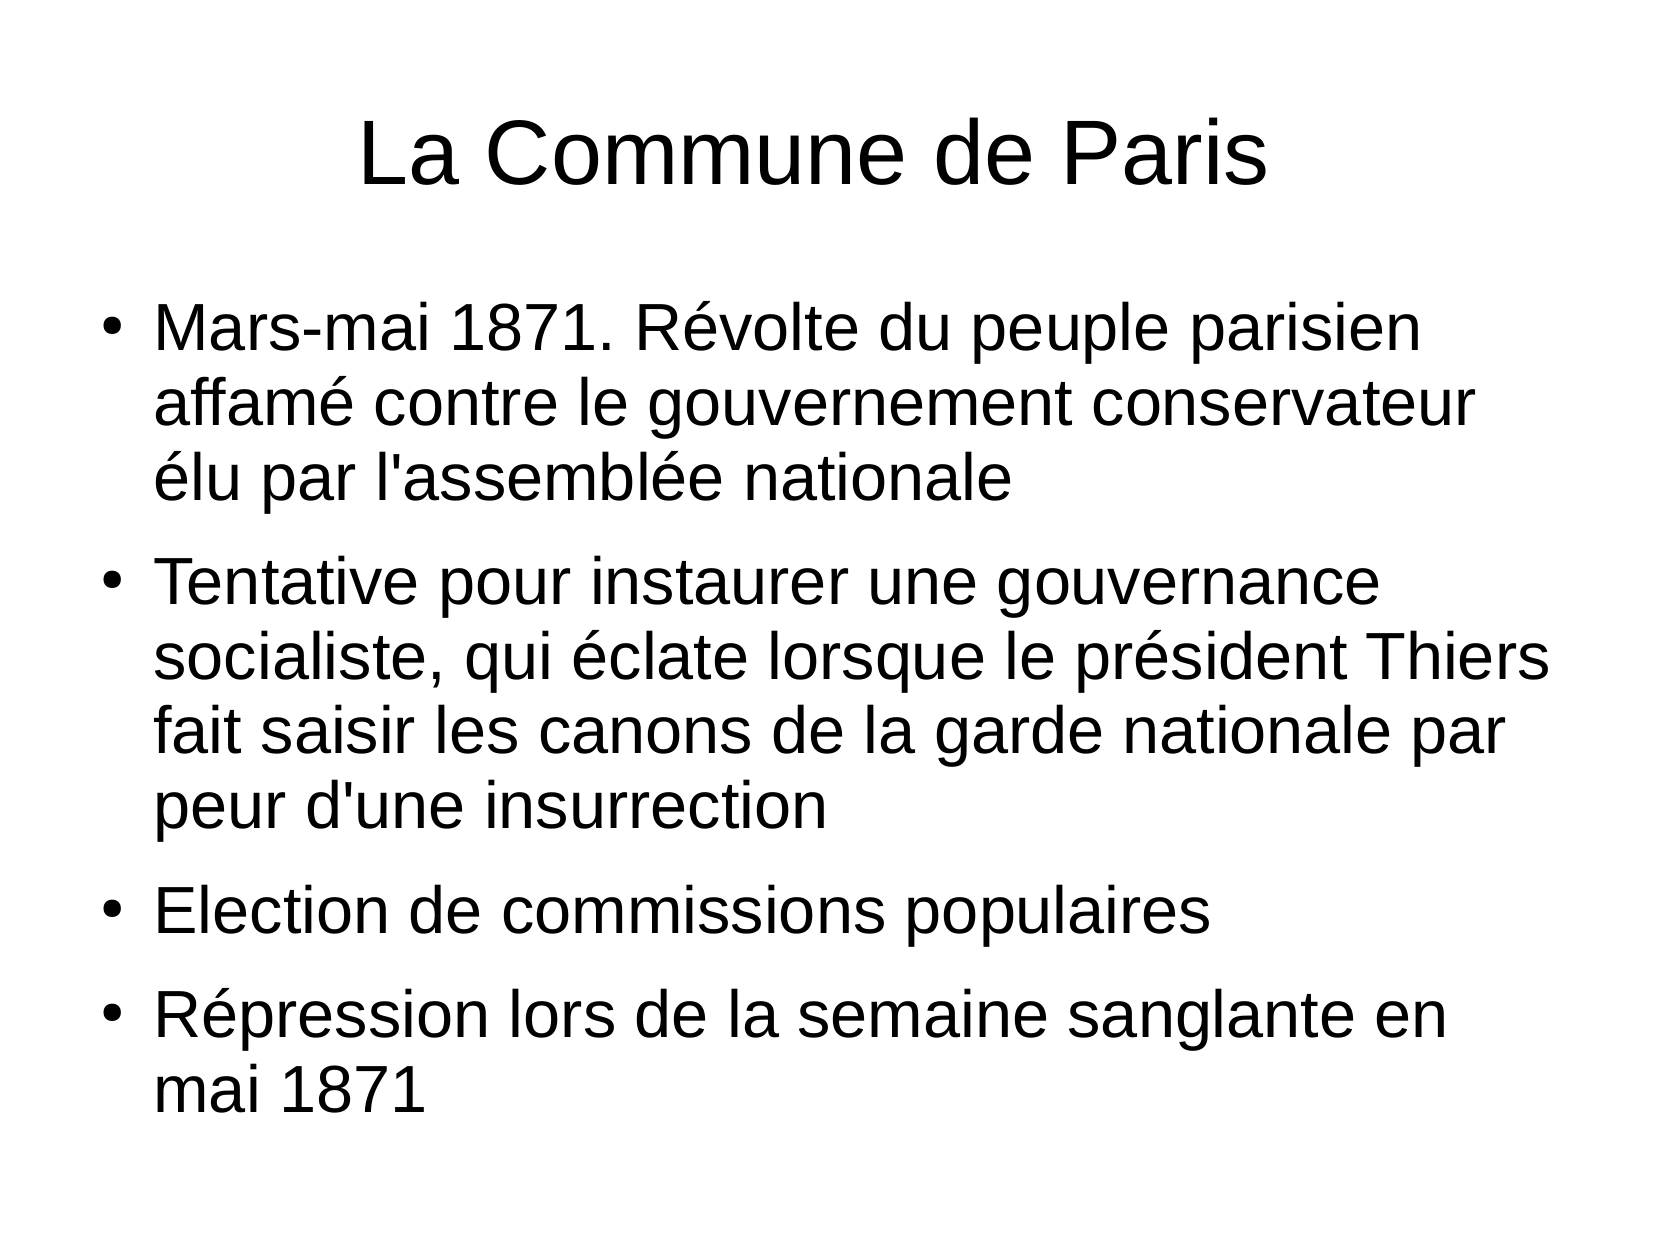

# La Commune de Paris
Mars-mai 1871. Révolte du peuple parisien affamé contre le gouvernement conservateur élu par l'assemblée nationale
Tentative pour instaurer une gouvernance socialiste, qui éclate lorsque le président Thiers fait saisir les canons de la garde nationale par peur d'une insurrection
Election de commissions populaires
Répression lors de la semaine sanglante en mai 1871